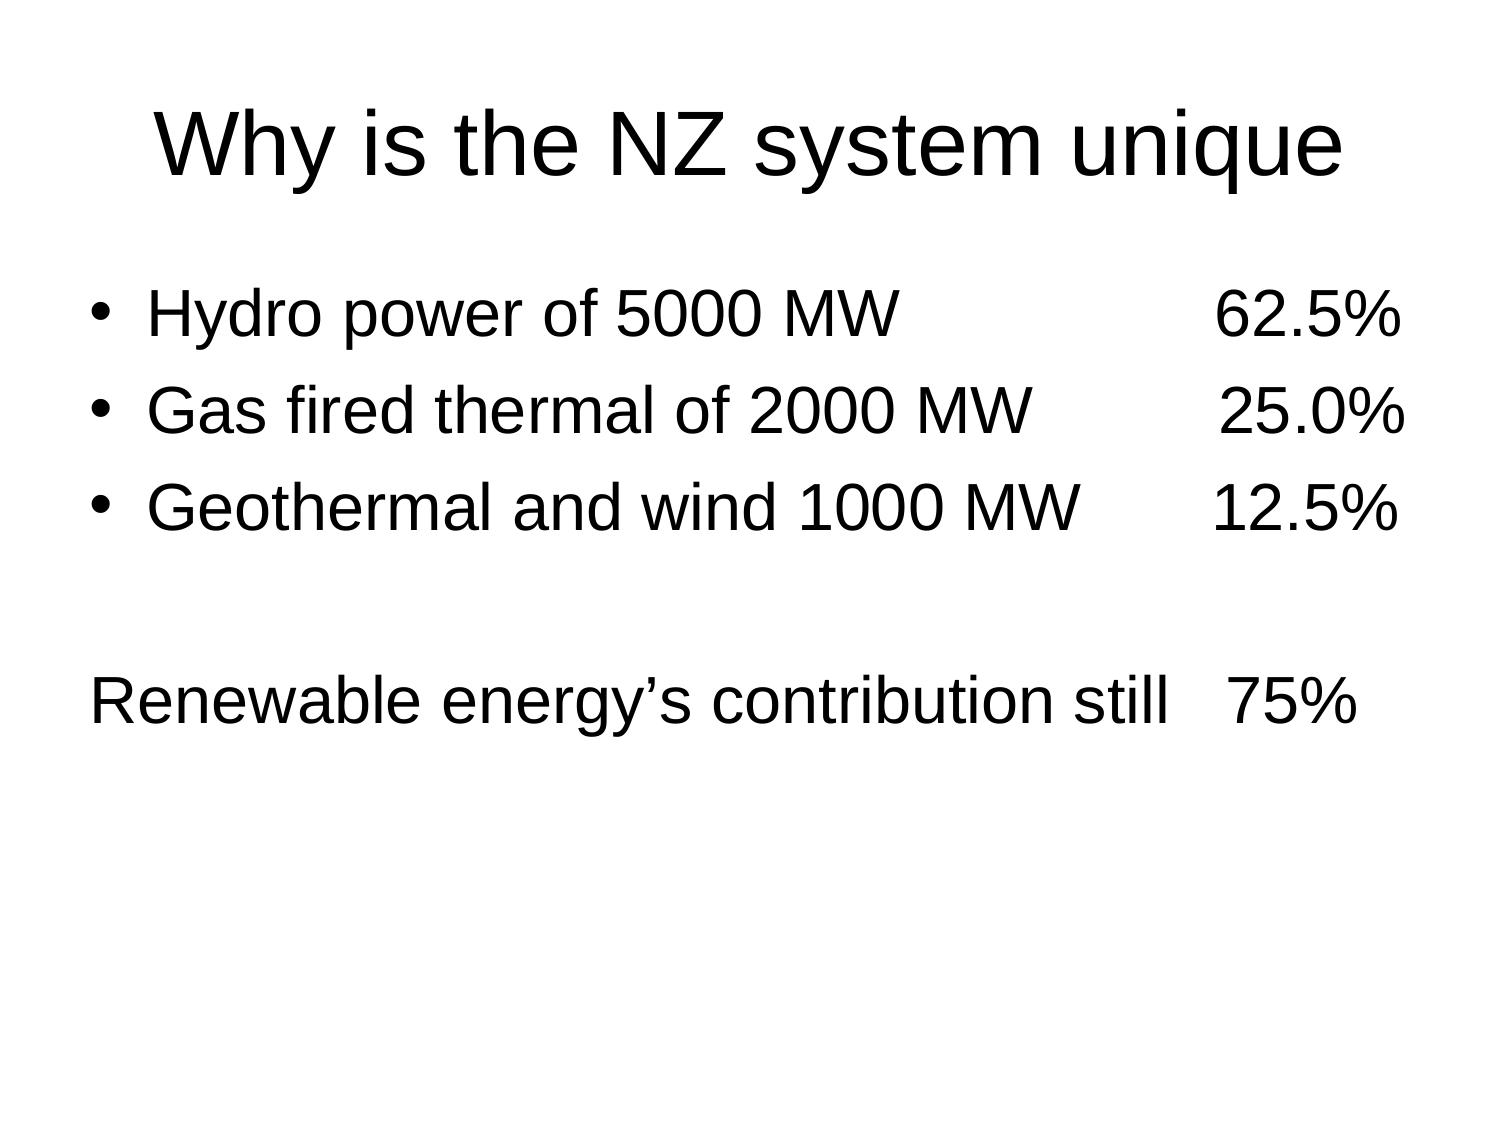

# Why is the NZ system unique
Hydro power of 5000 MW 62.5%
Gas fired thermal of 2000 MW 25.0%
Geothermal and wind 1000 MW 12.5%
Renewable energy’s contribution still 75%